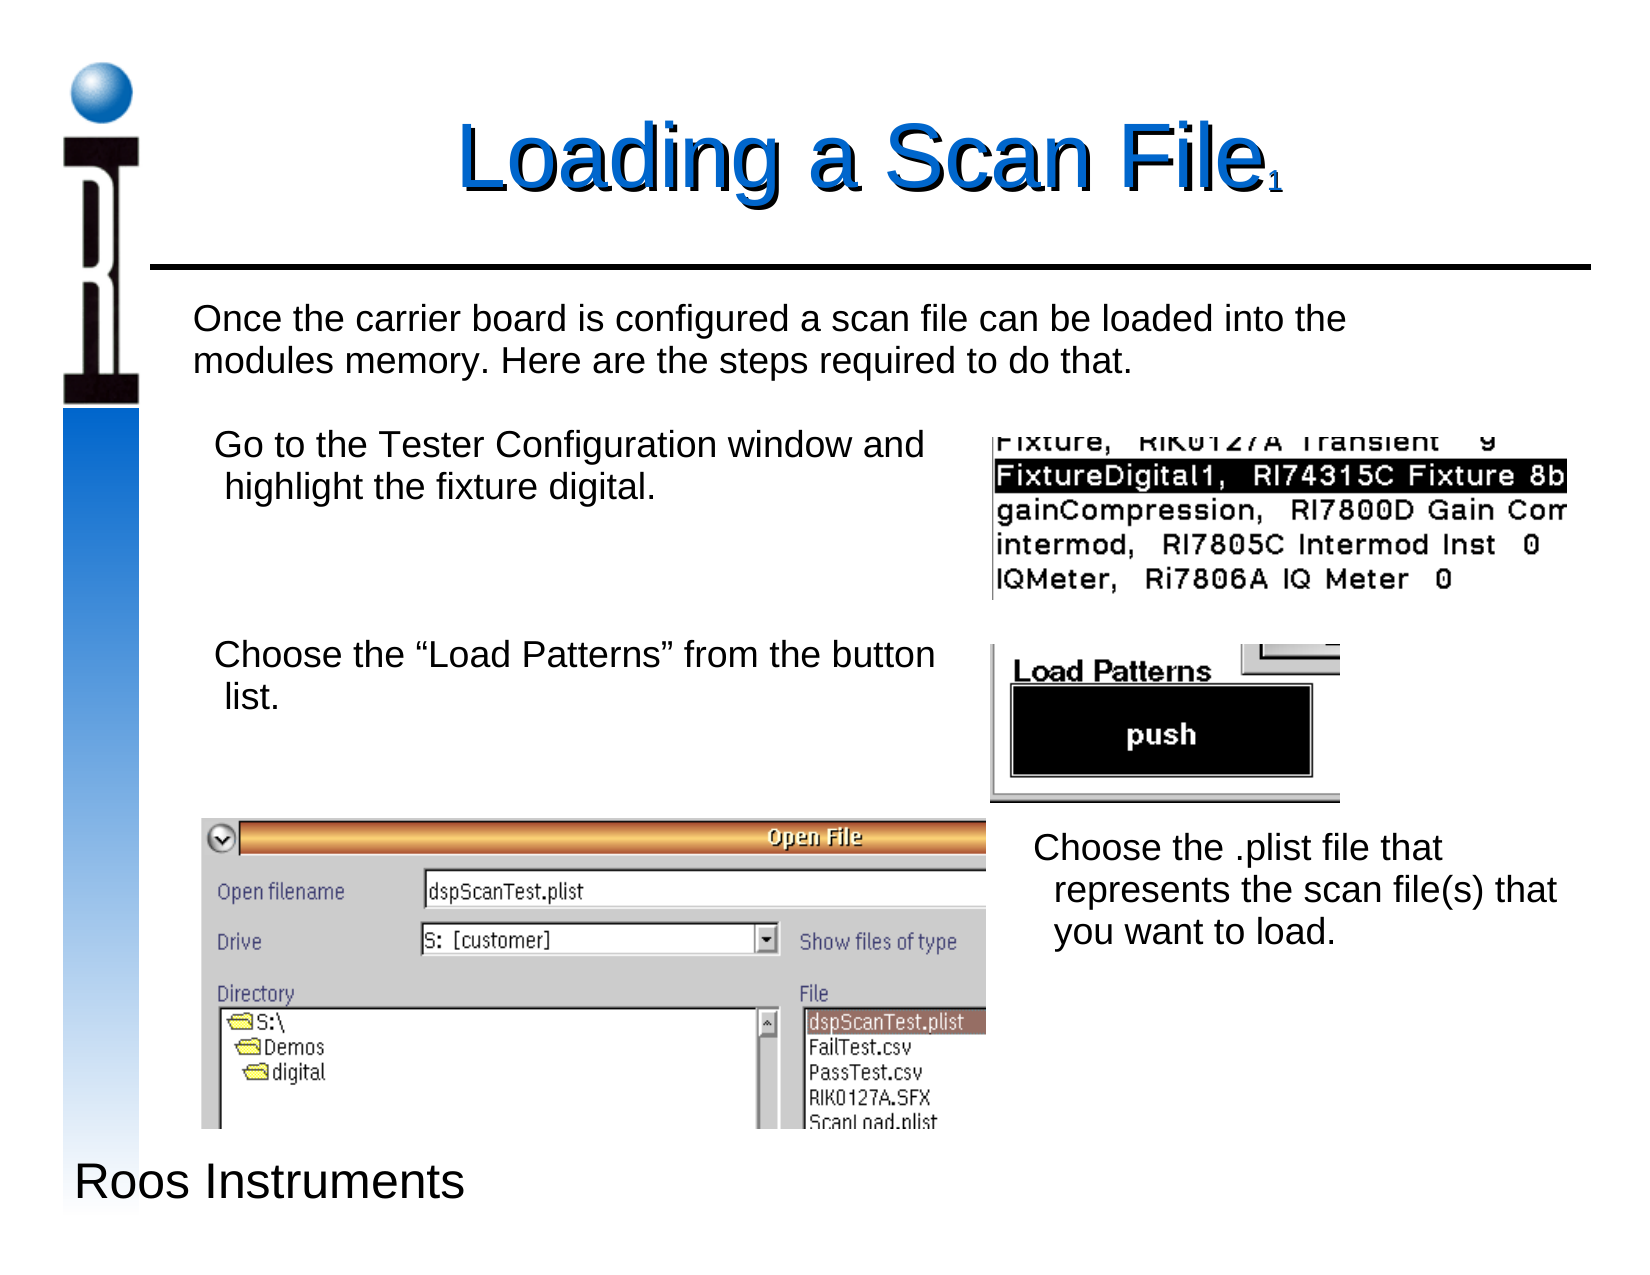

# Loading a Scan File1
Once the carrier board is configured a scan file can be loaded into the
modules memory. Here are the steps required to do that.
 Go to the Tester Configuration window and
 highlight the fixture digital.
 Choose the “Load Patterns” from the button
 list.
 Choose the .plist file that
 represents the scan file(s) that
 you want to load.